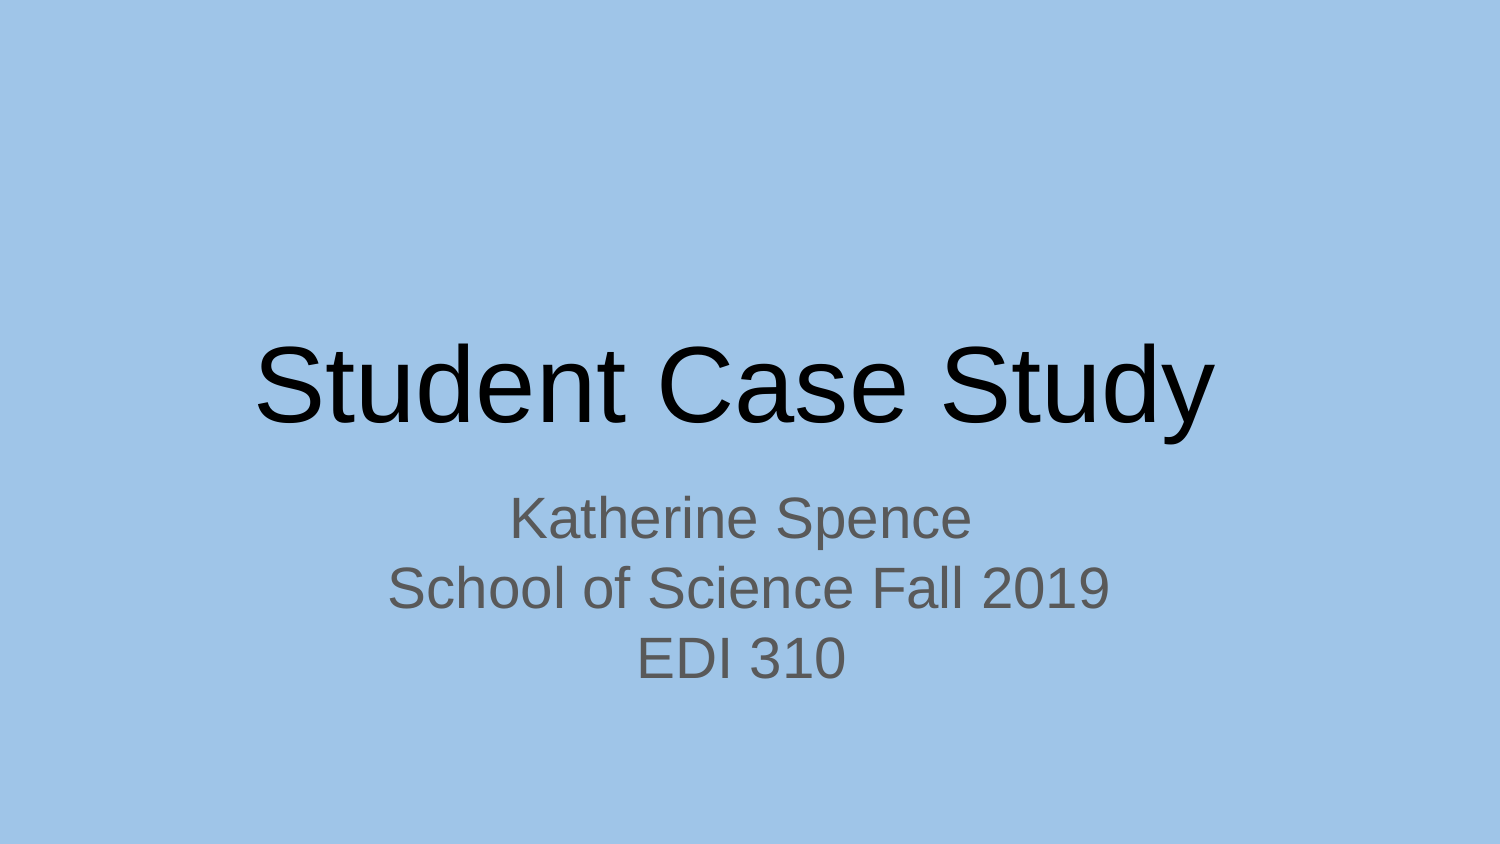

# Student Case Study
Katherine Spence
 School of Science Fall 2019
EDI 310